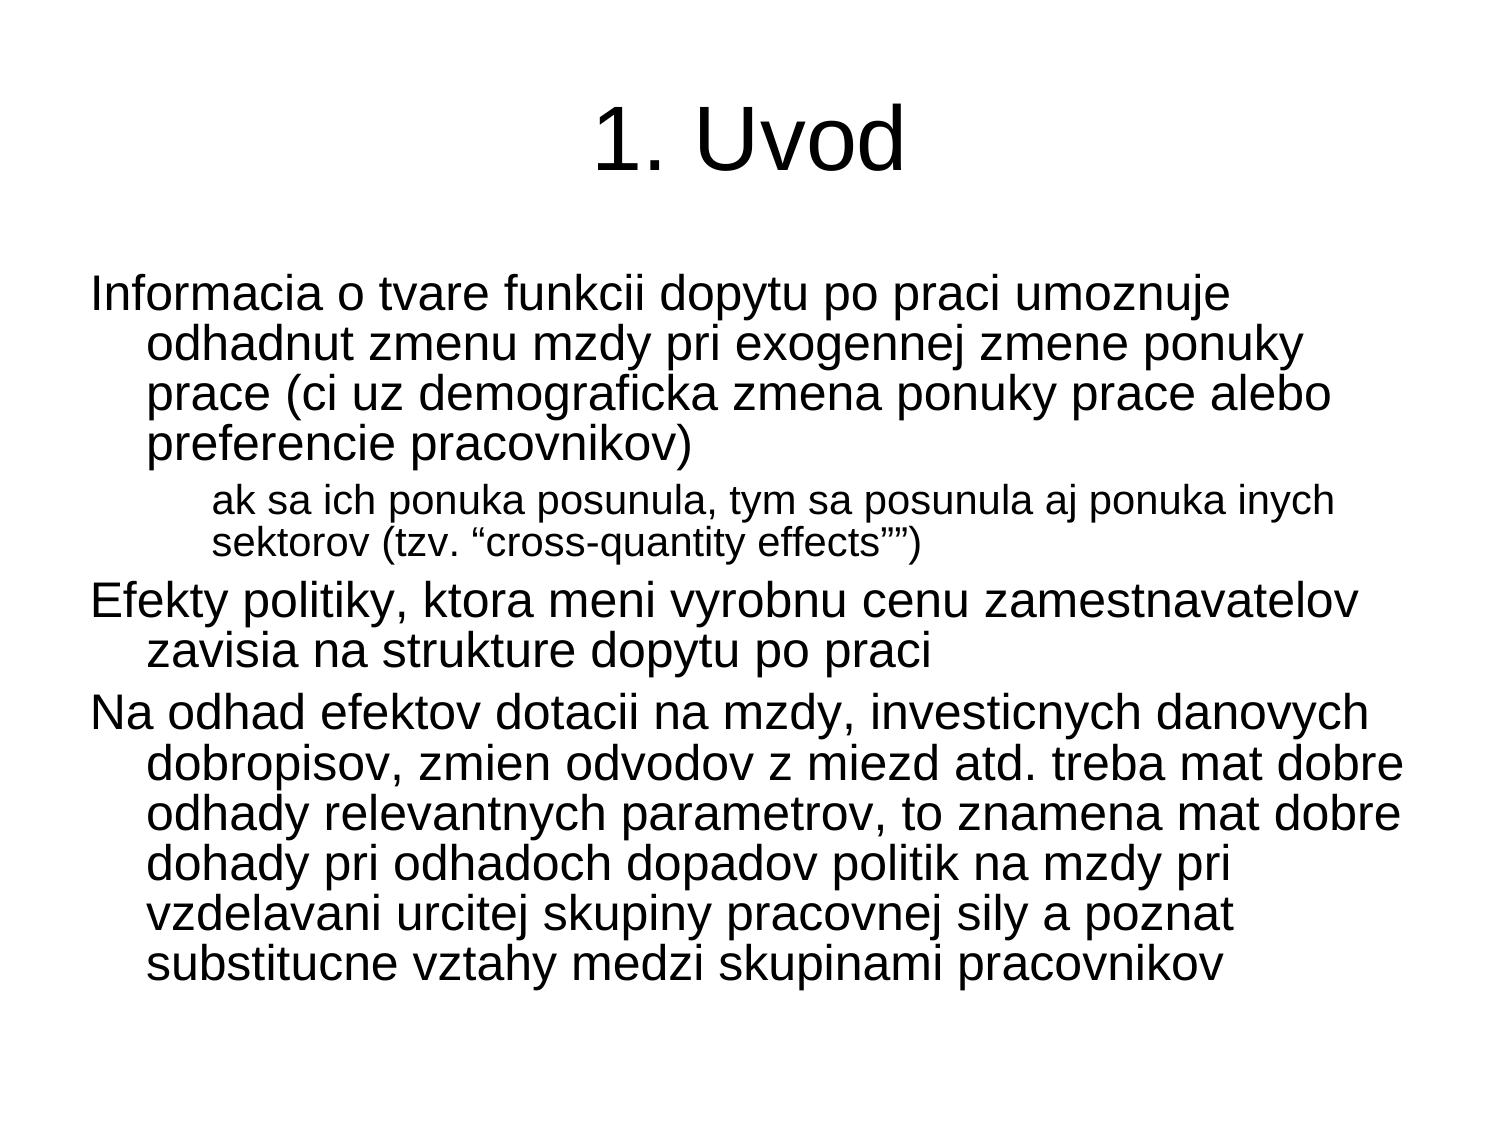

# 1. Uvod
Informacia o tvare funkcii dopytu po praci umoznuje odhadnut zmenu mzdy pri exogennej zmene ponuky prace (ci uz demograficka zmena ponuky prace alebo preferencie pracovnikov)
	ak sa ich ponuka posunula, tym sa posunula aj ponuka inych sektorov (tzv. “cross-quantity effects””)
Efekty politiky, ktora meni vyrobnu cenu zamestnavatelov zavisia na strukture dopytu po praci
Na odhad efektov dotacii na mzdy, investicnych danovych dobropisov, zmien odvodov z miezd atd. treba mat dobre odhady relevantnych parametrov, to znamena mat dobre dohady pri odhadoch dopadov politik na mzdy pri vzdelavani urcitej skupiny pracovnej sily a poznat substitucne vztahy medzi skupinami pracovnikov